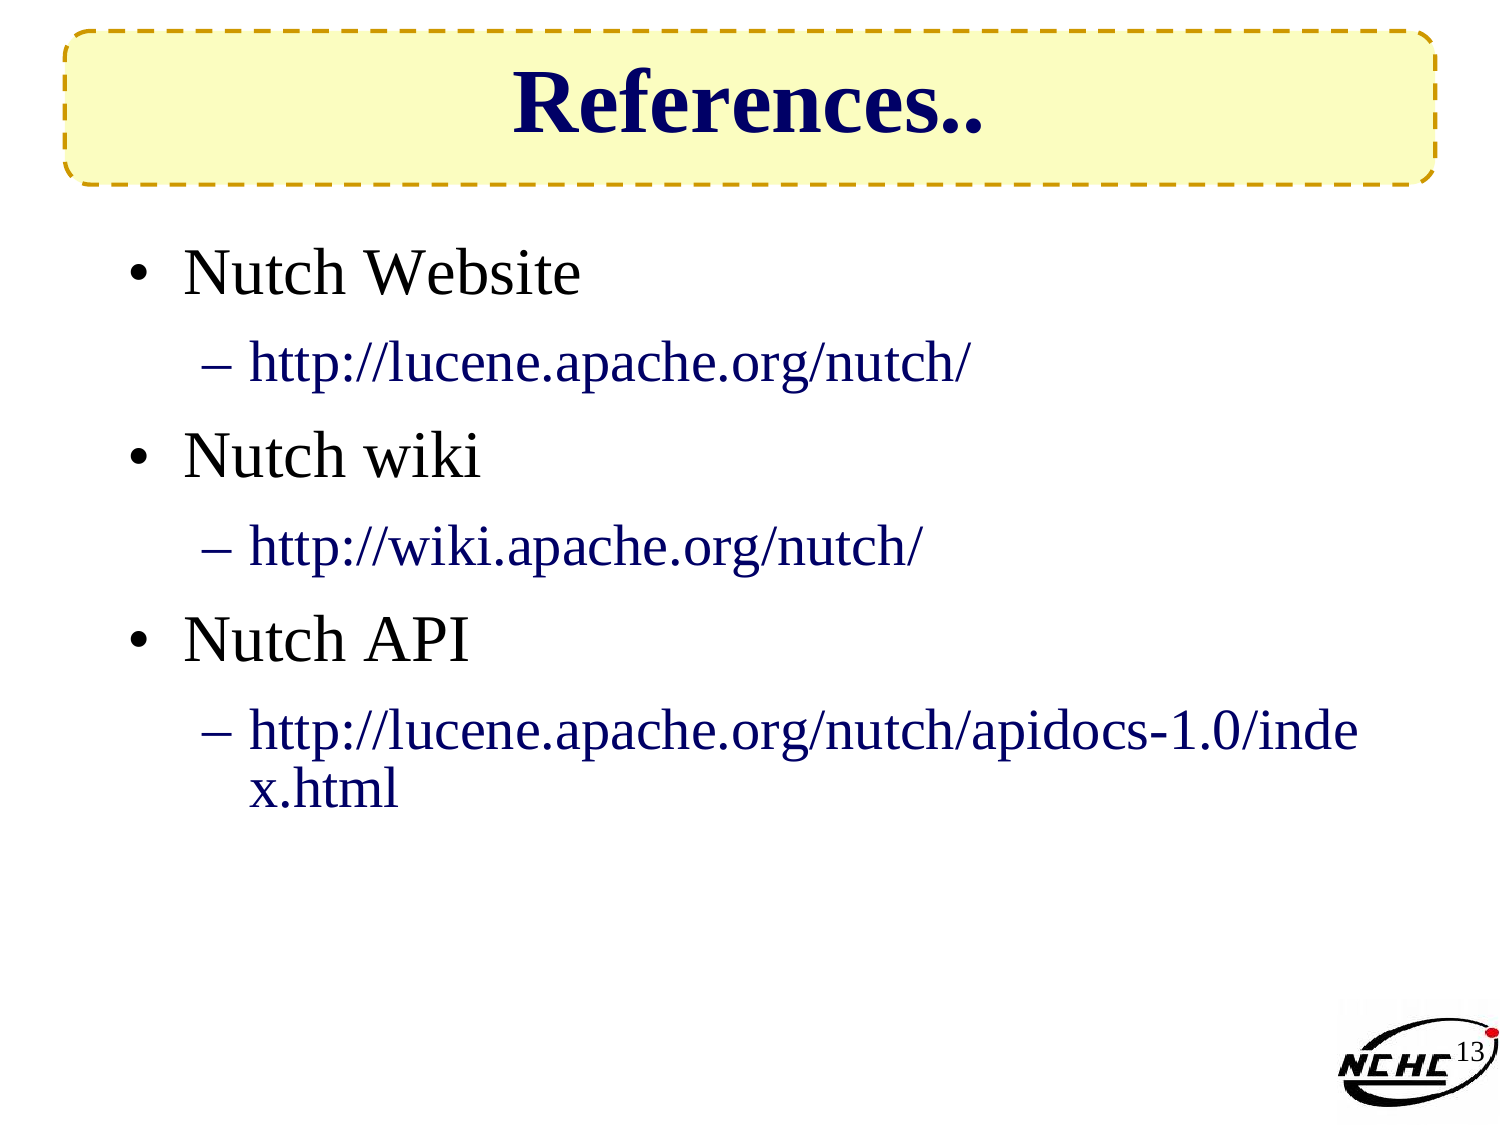

# References..
Nutch Website
http://lucene.apache.org/nutch/
Nutch wiki
http://wiki.apache.org/nutch/
Nutch API
http://lucene.apache.org/nutch/apidocs-1.0/index.html